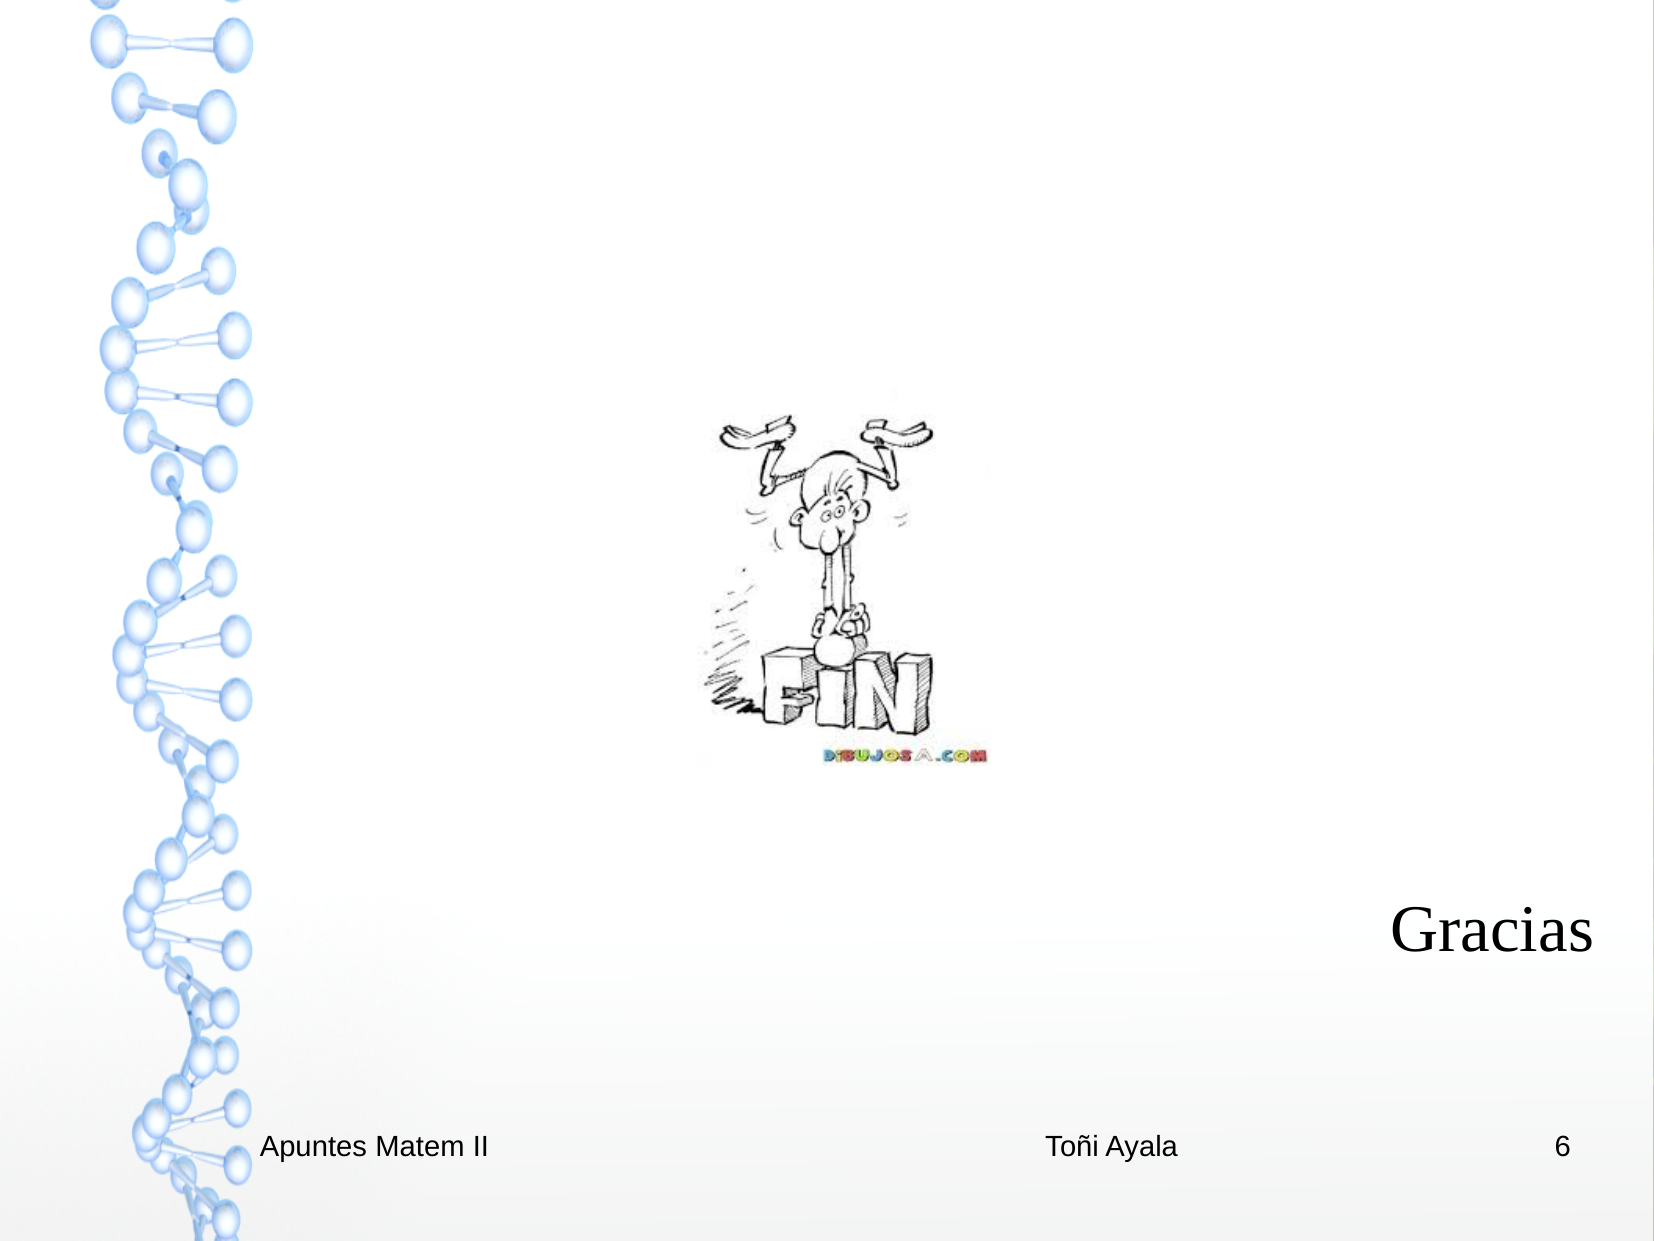

# Gracias
Apuntes Matem II
Toñi Ayala
6